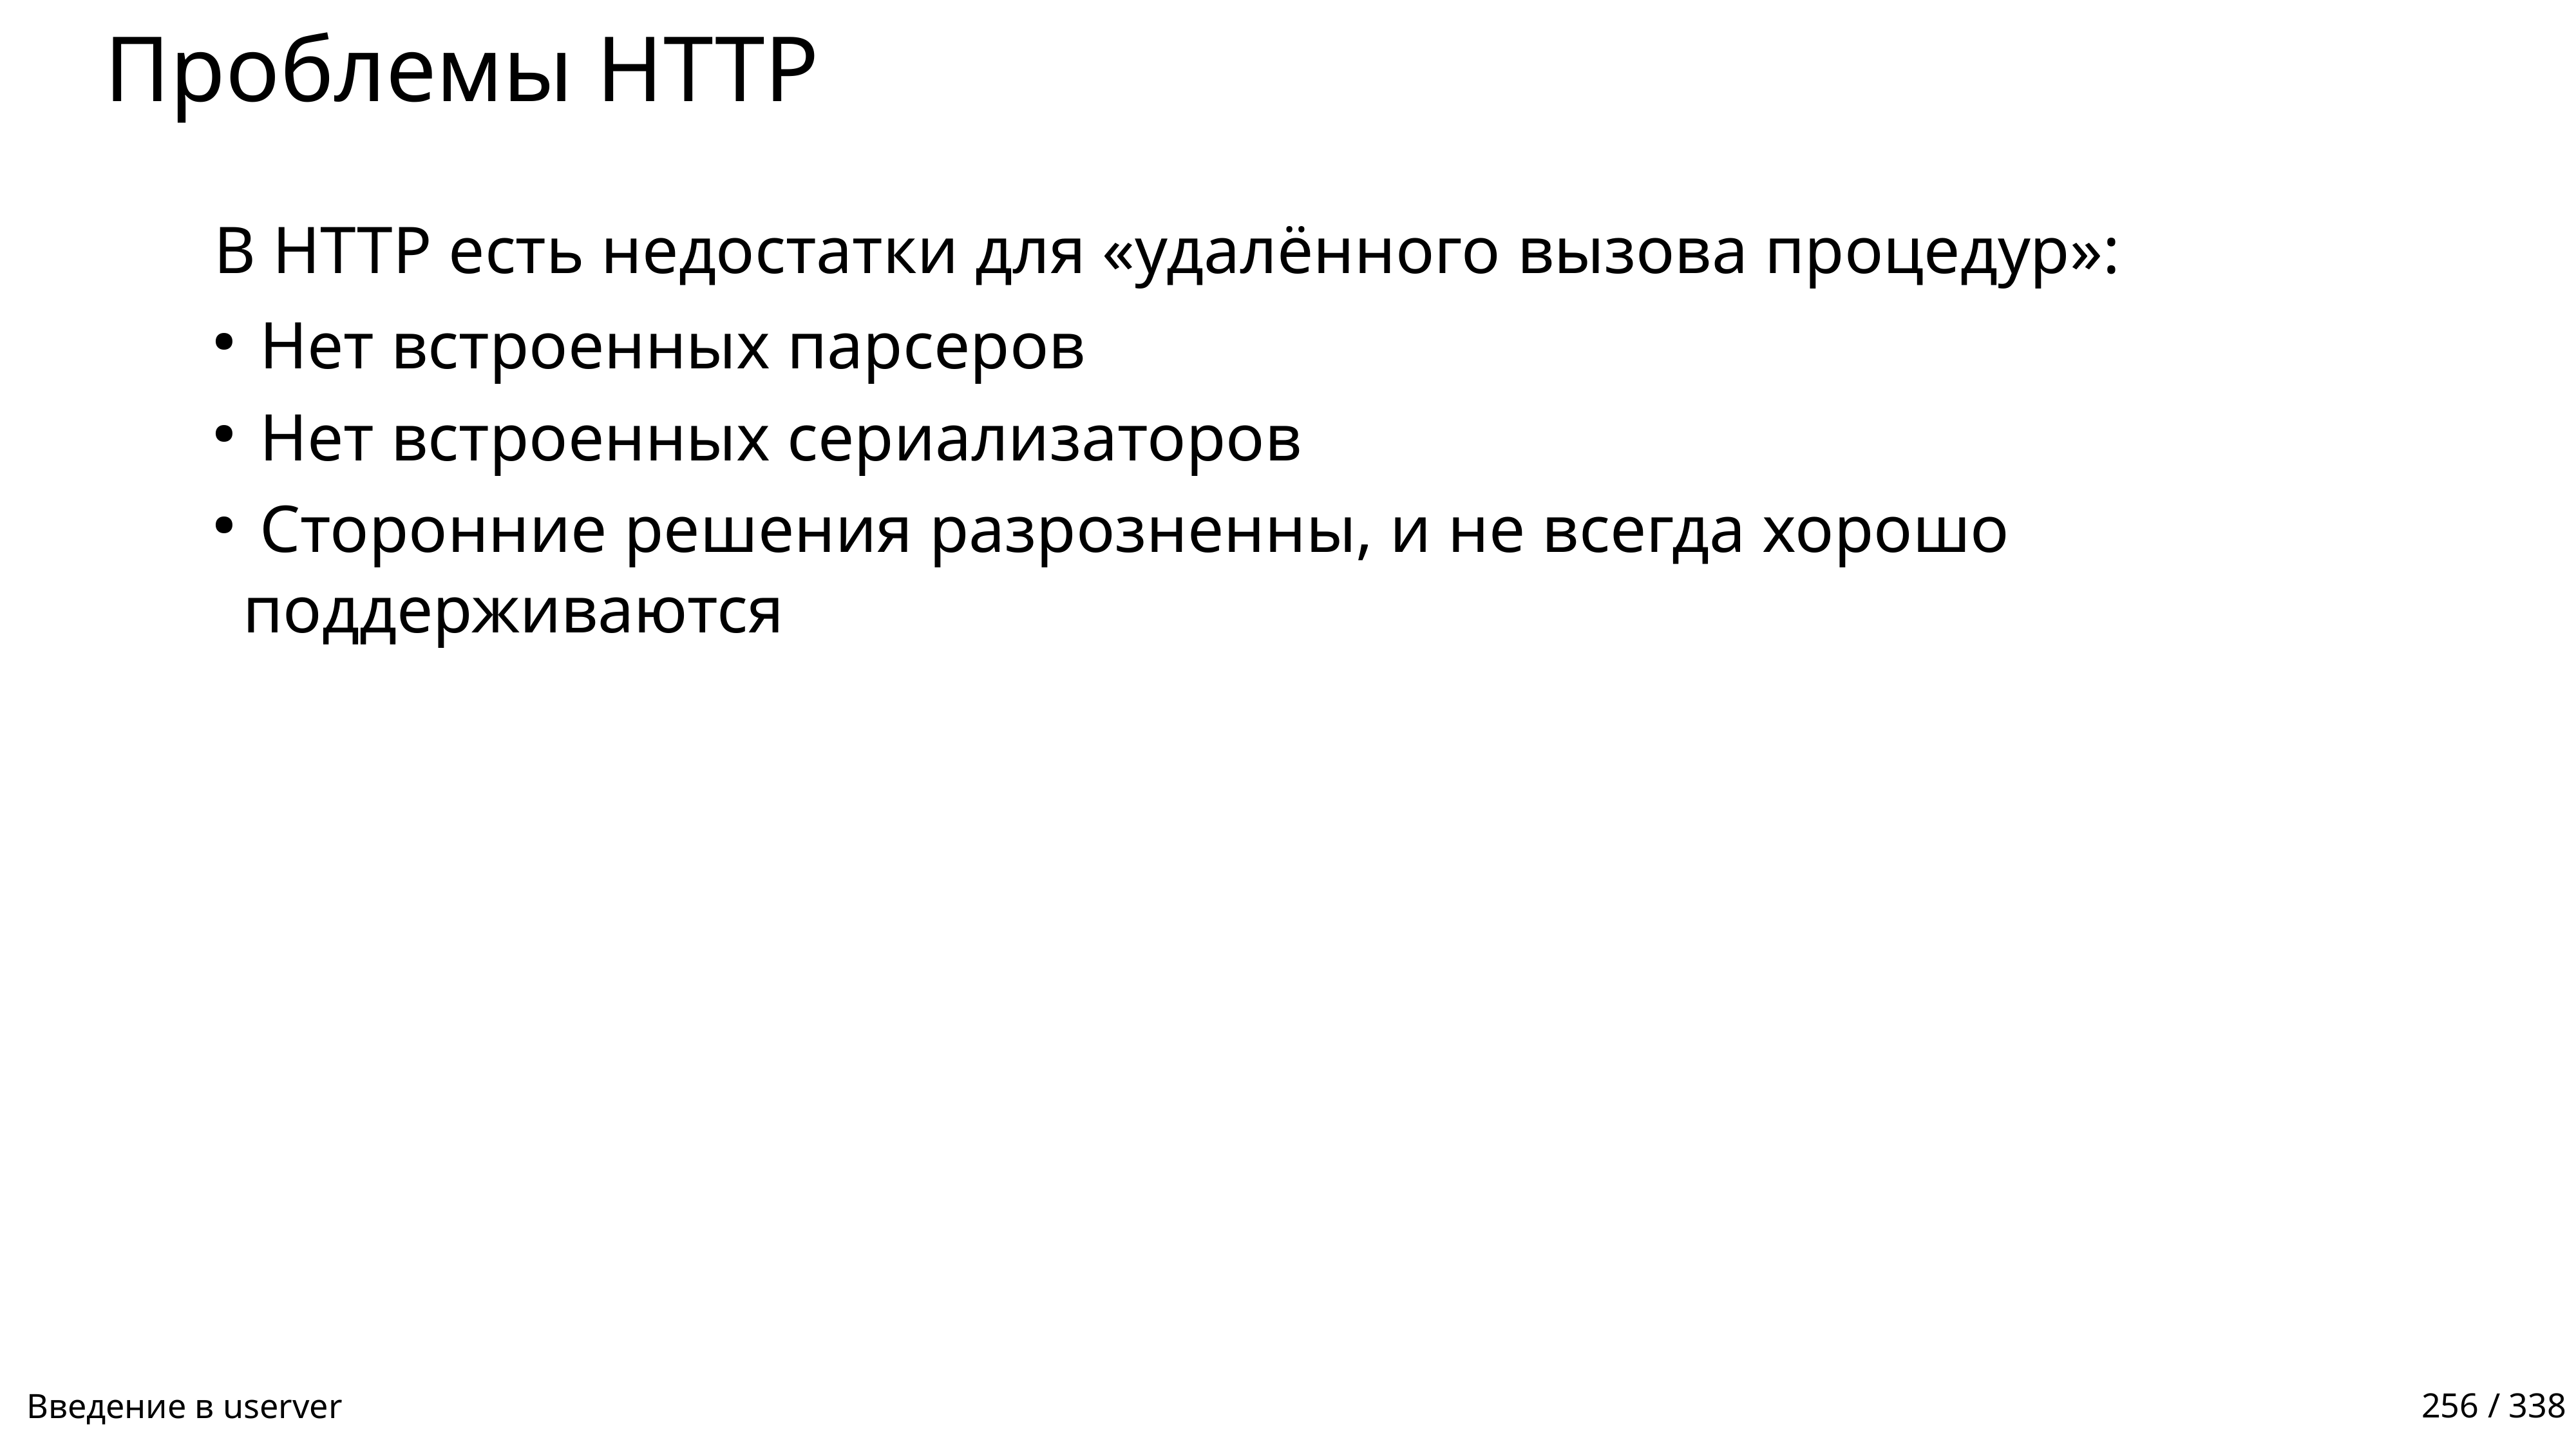

Проблемы HTTP
# В HTTP есть недостатки для «удалённого вызова процедур»:
 Нет встроенных парсеров
 Нет встроенных сериализаторов
 Сторонние решения разрозненны, и не всегда хорошо поддерживаются
Введение в userver